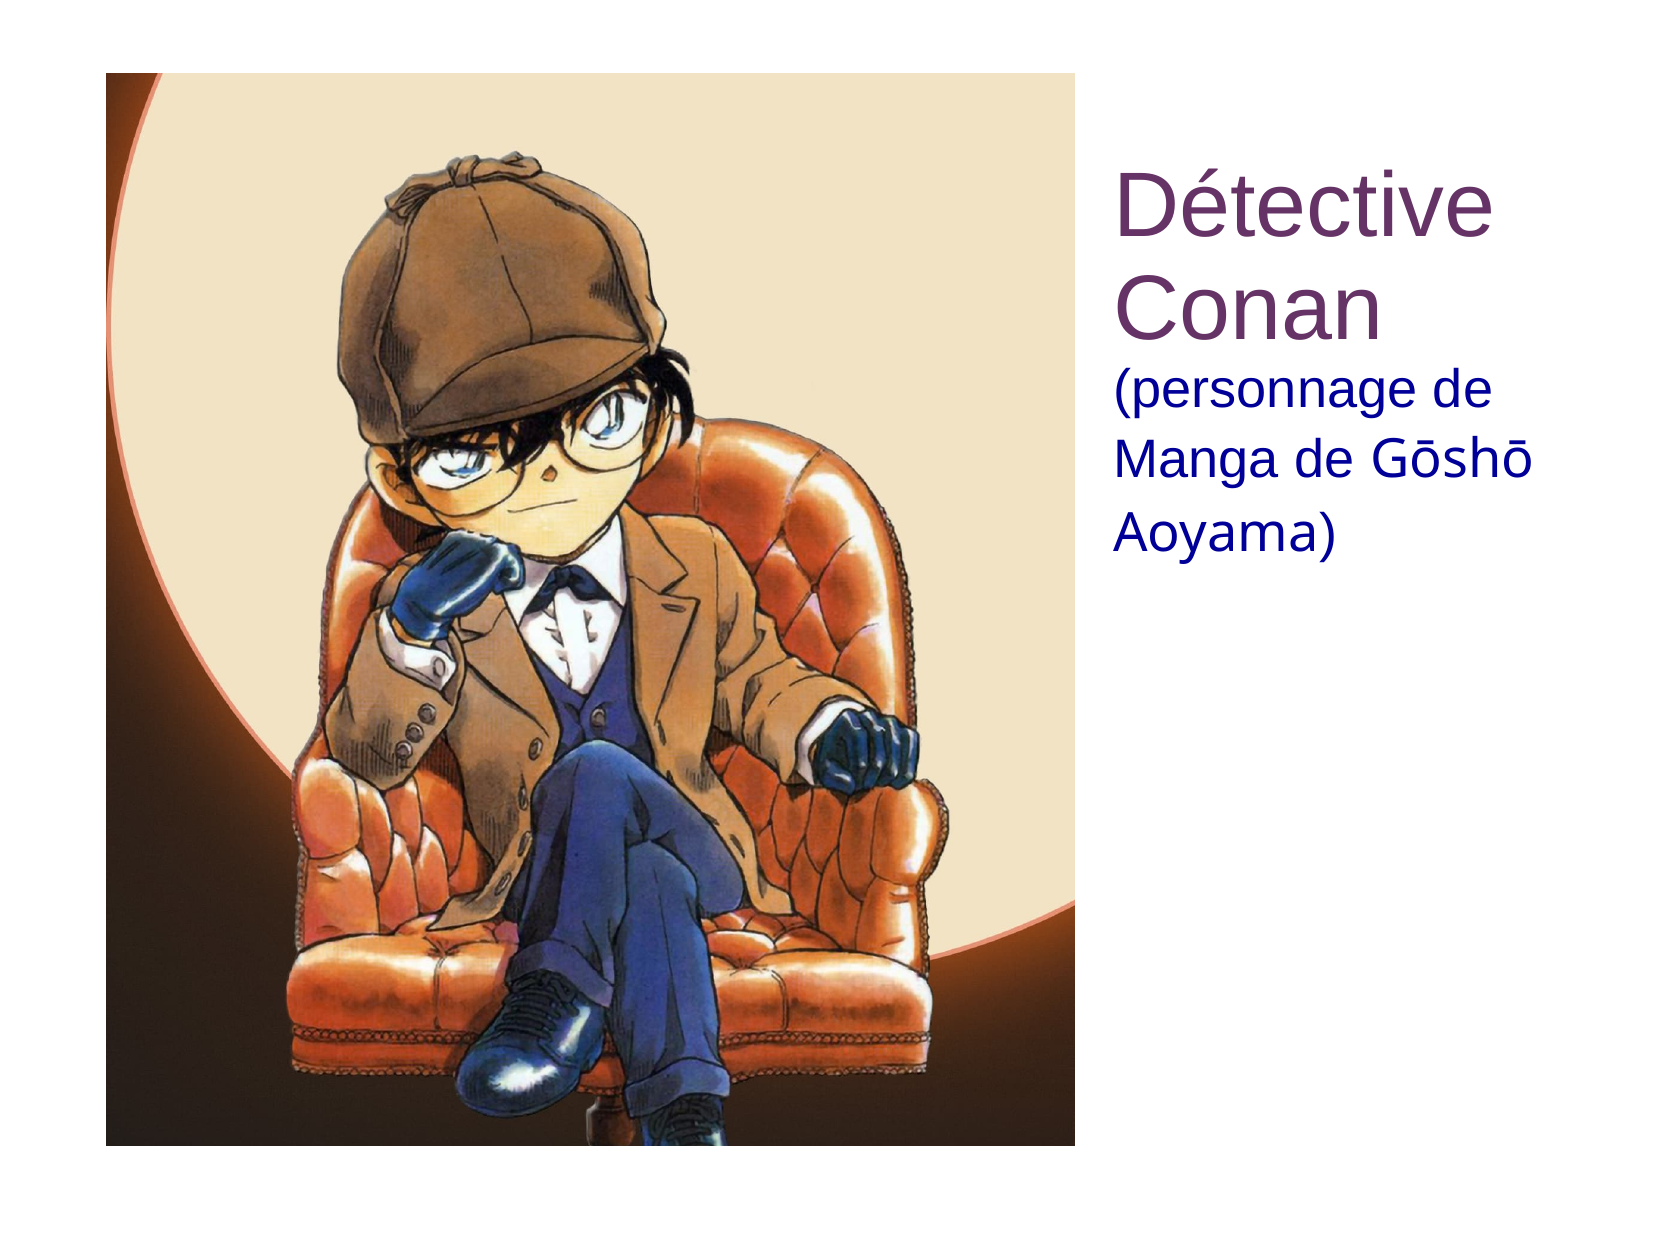

Détective Conan (personnage de Manga de Gōshō Aoyama)